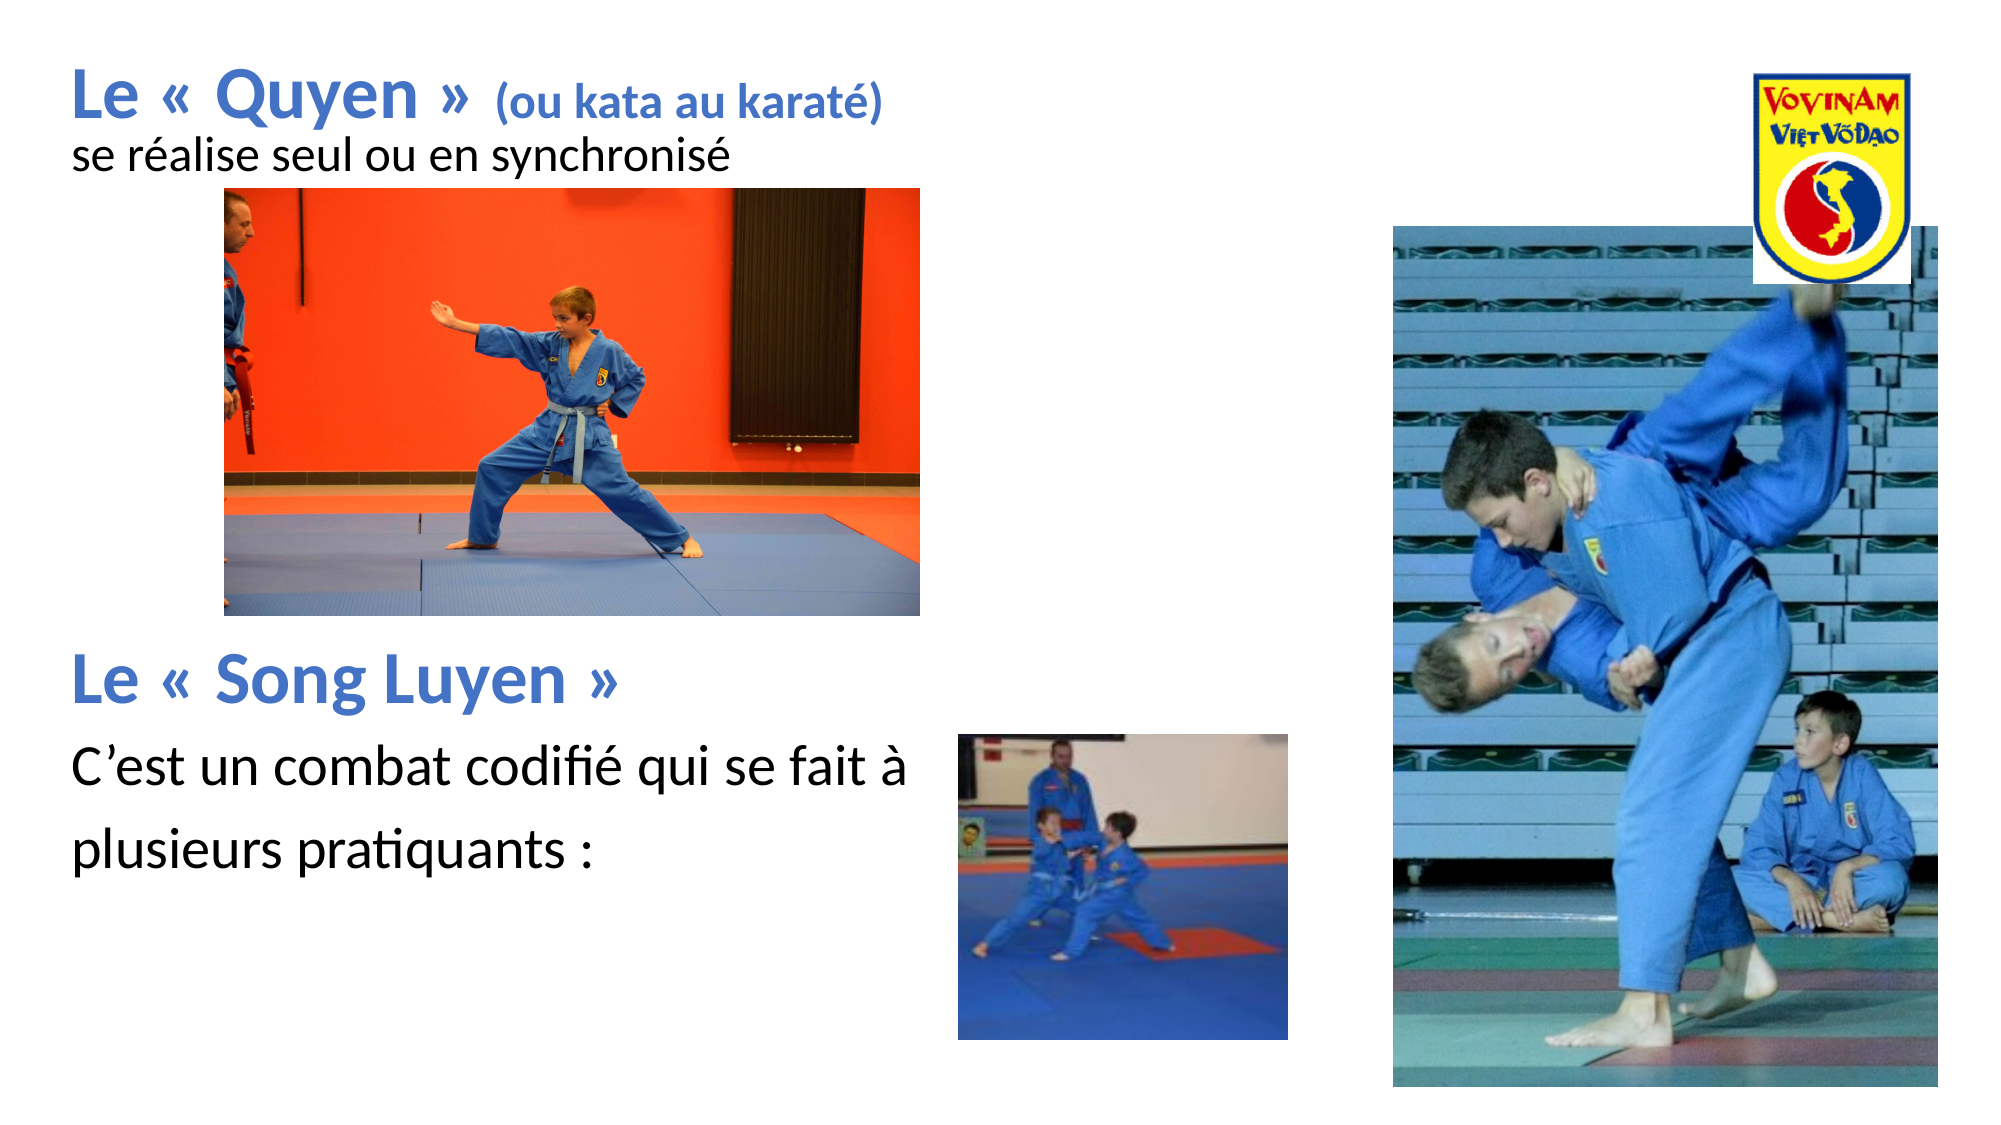

Le « Quyen » (ou kata au karaté)
se réalise seul ou en synchronisé
# Le « Song Luyen »
C’est un combat codifié qui se fait à
plusieurs pratiquants :